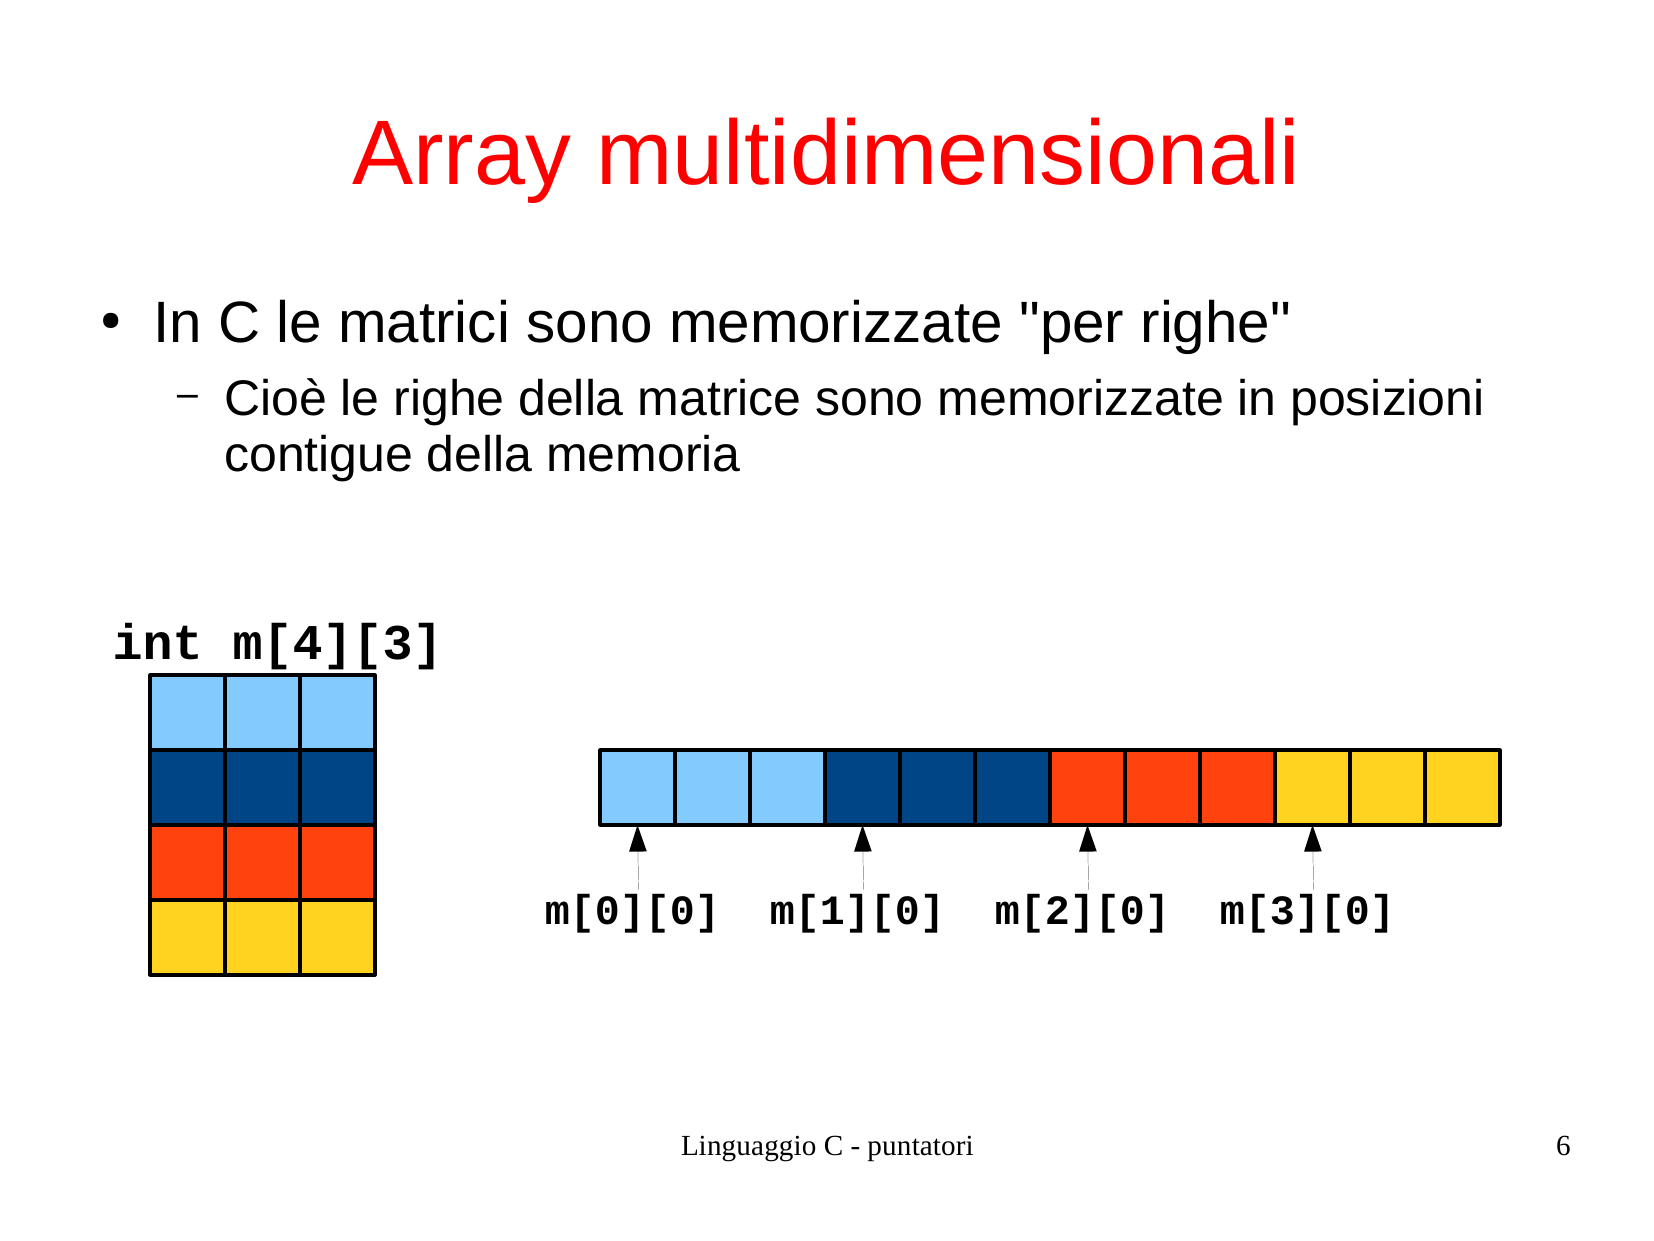

# Array multidimensionali
In C le matrici sono memorizzate "per righe"
Cioè le righe della matrice sono memorizzate in posizioni contigue della memoria
int m[4][3]
m[0][0]
m[1][0]
m[2][0]
m[3][0]
Linguaggio C - puntatori
6